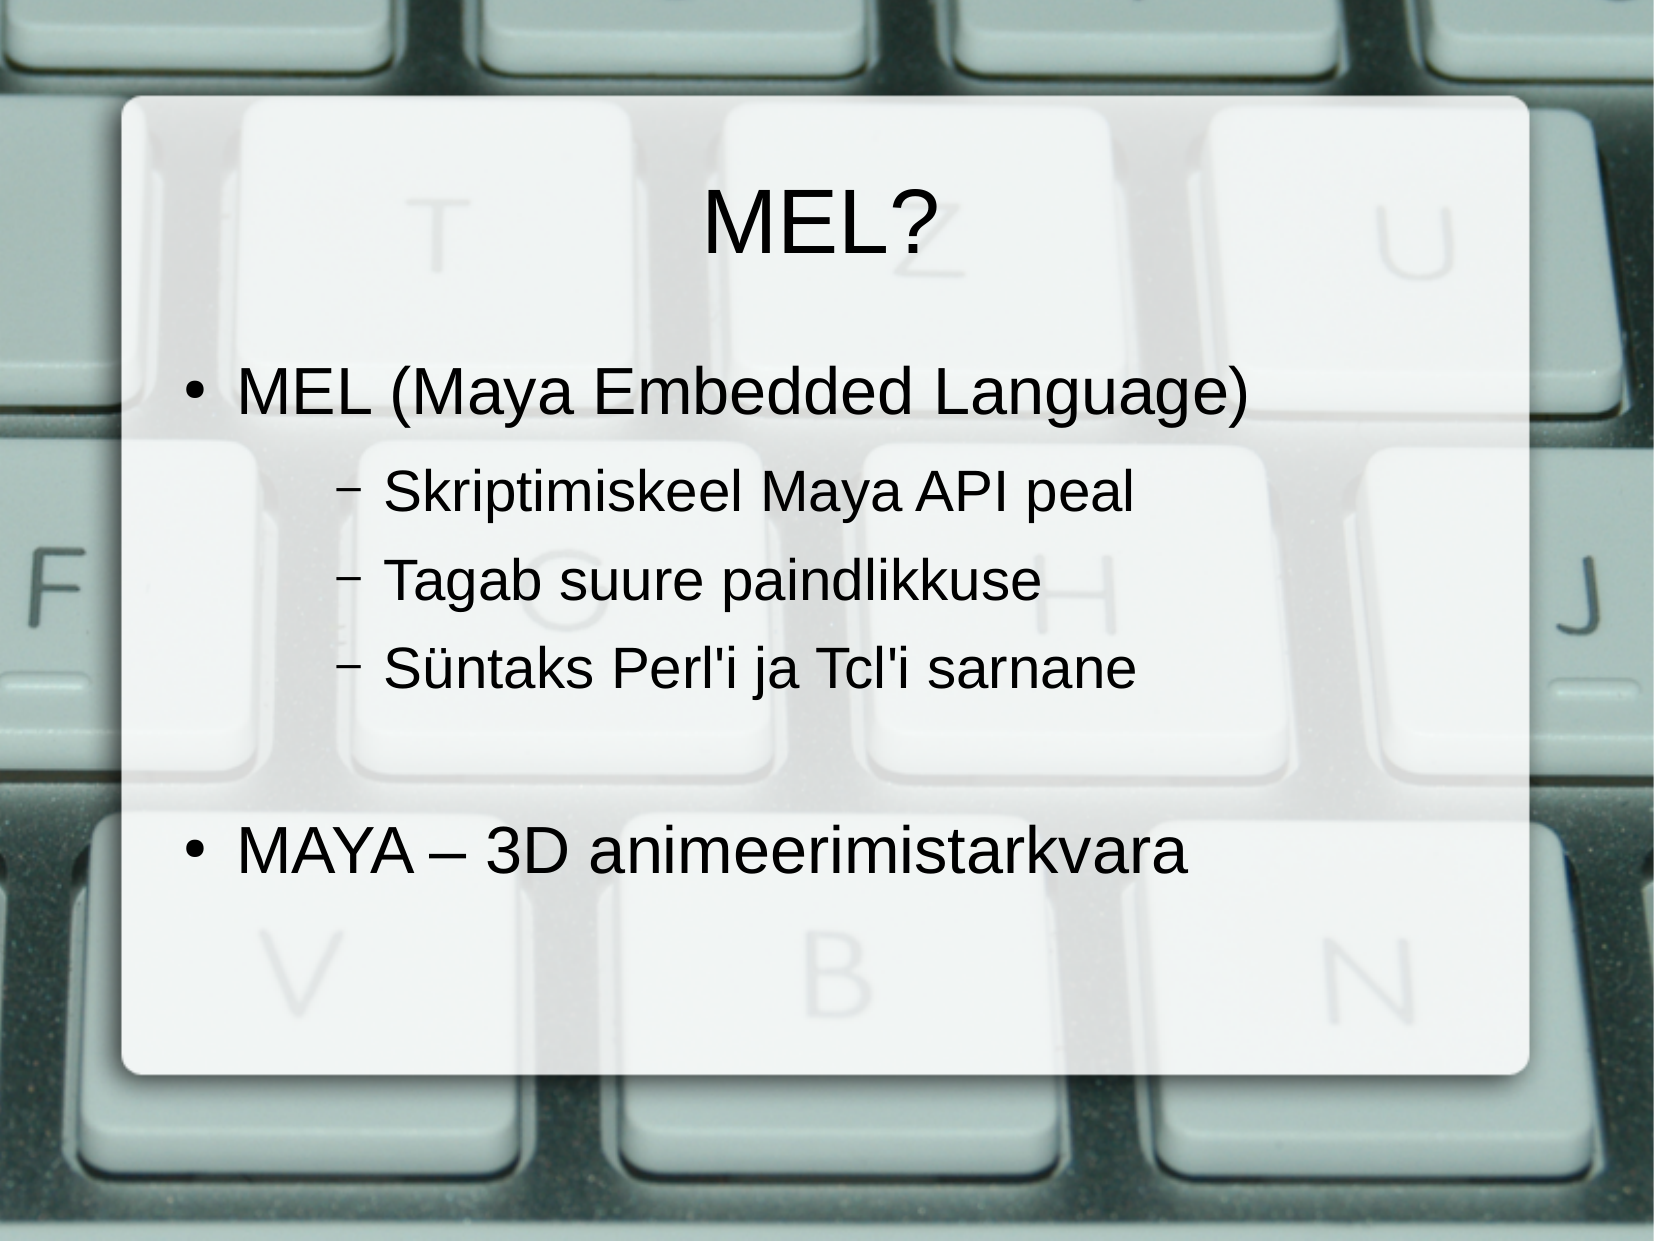

# MEL?
MEL (Maya Embedded Language)
Skriptimiskeel Maya API peal
Tagab suure paindlikkuse
Süntaks Perl'i ja Tcl'i sarnane
MAYA – 3D animeerimistarkvara